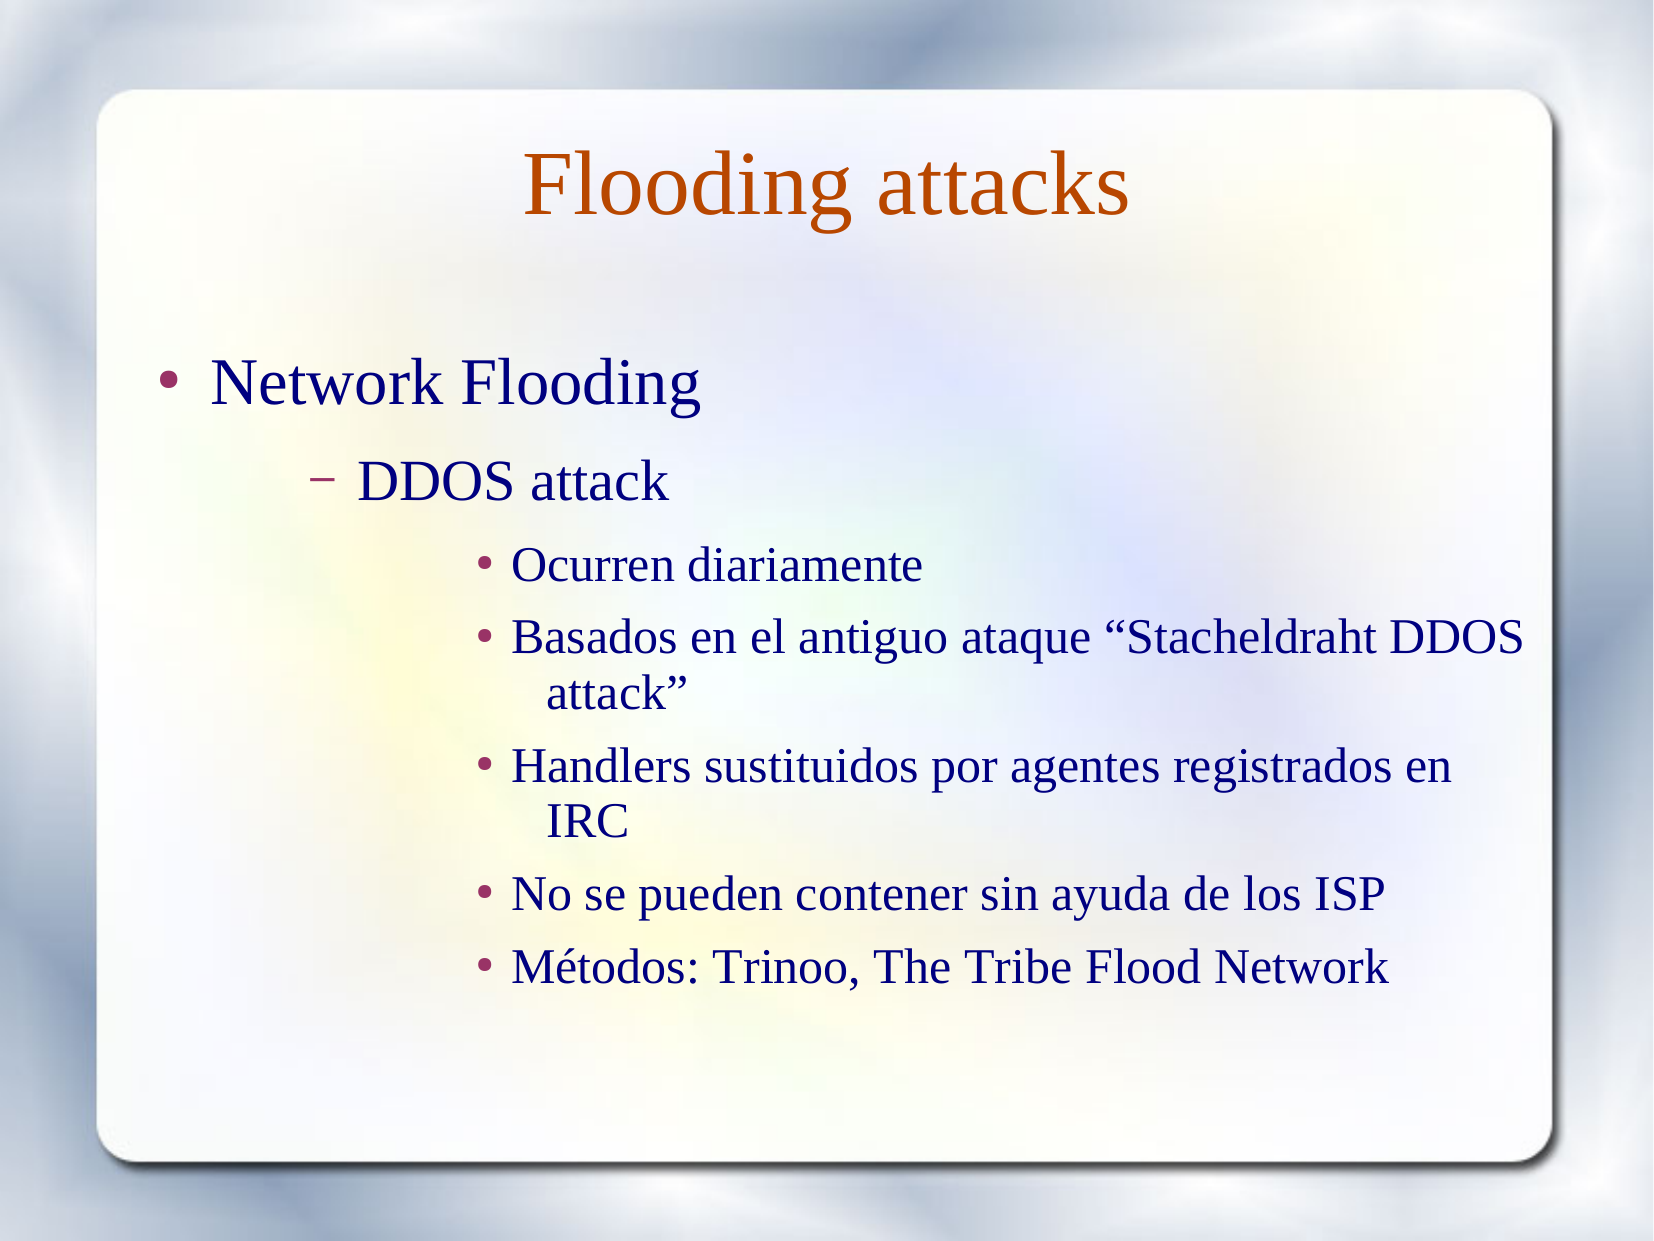

# Flooding attacks
Network Flooding
DDOS attack
Ocurren diariamente
Basados en el antiguo ataque “Stacheldraht DDOS attack”
Handlers sustituidos por agentes registrados en IRC
No se pueden contener sin ayuda de los ISP
Métodos: Trinoo, The Tribe Flood Network